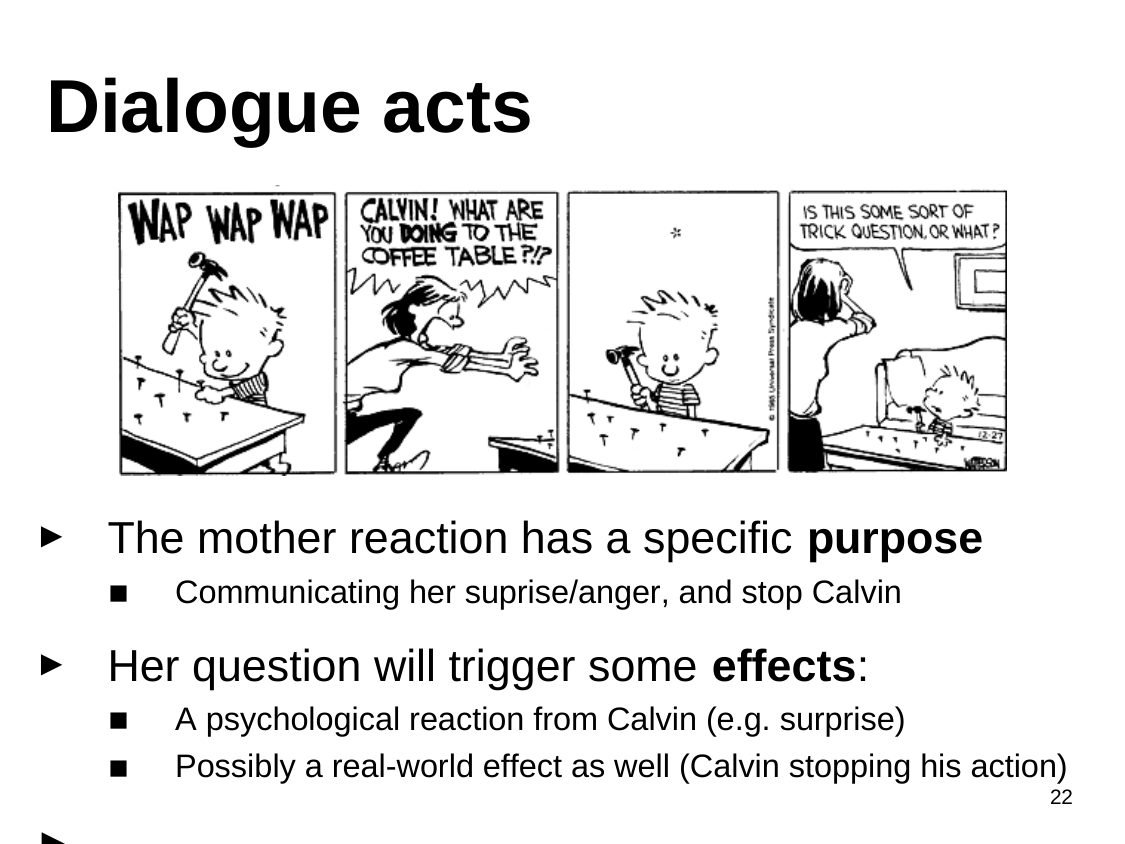

# Dialogue acts
The mother reaction has a specific purpose
Communicating her suprise/anger, and stop Calvin
Her question will trigger some effects:
A psychological reaction from Calvin (e.g. surprise)
Possibly a real-world effect as well (Calvin stopping his action)
22